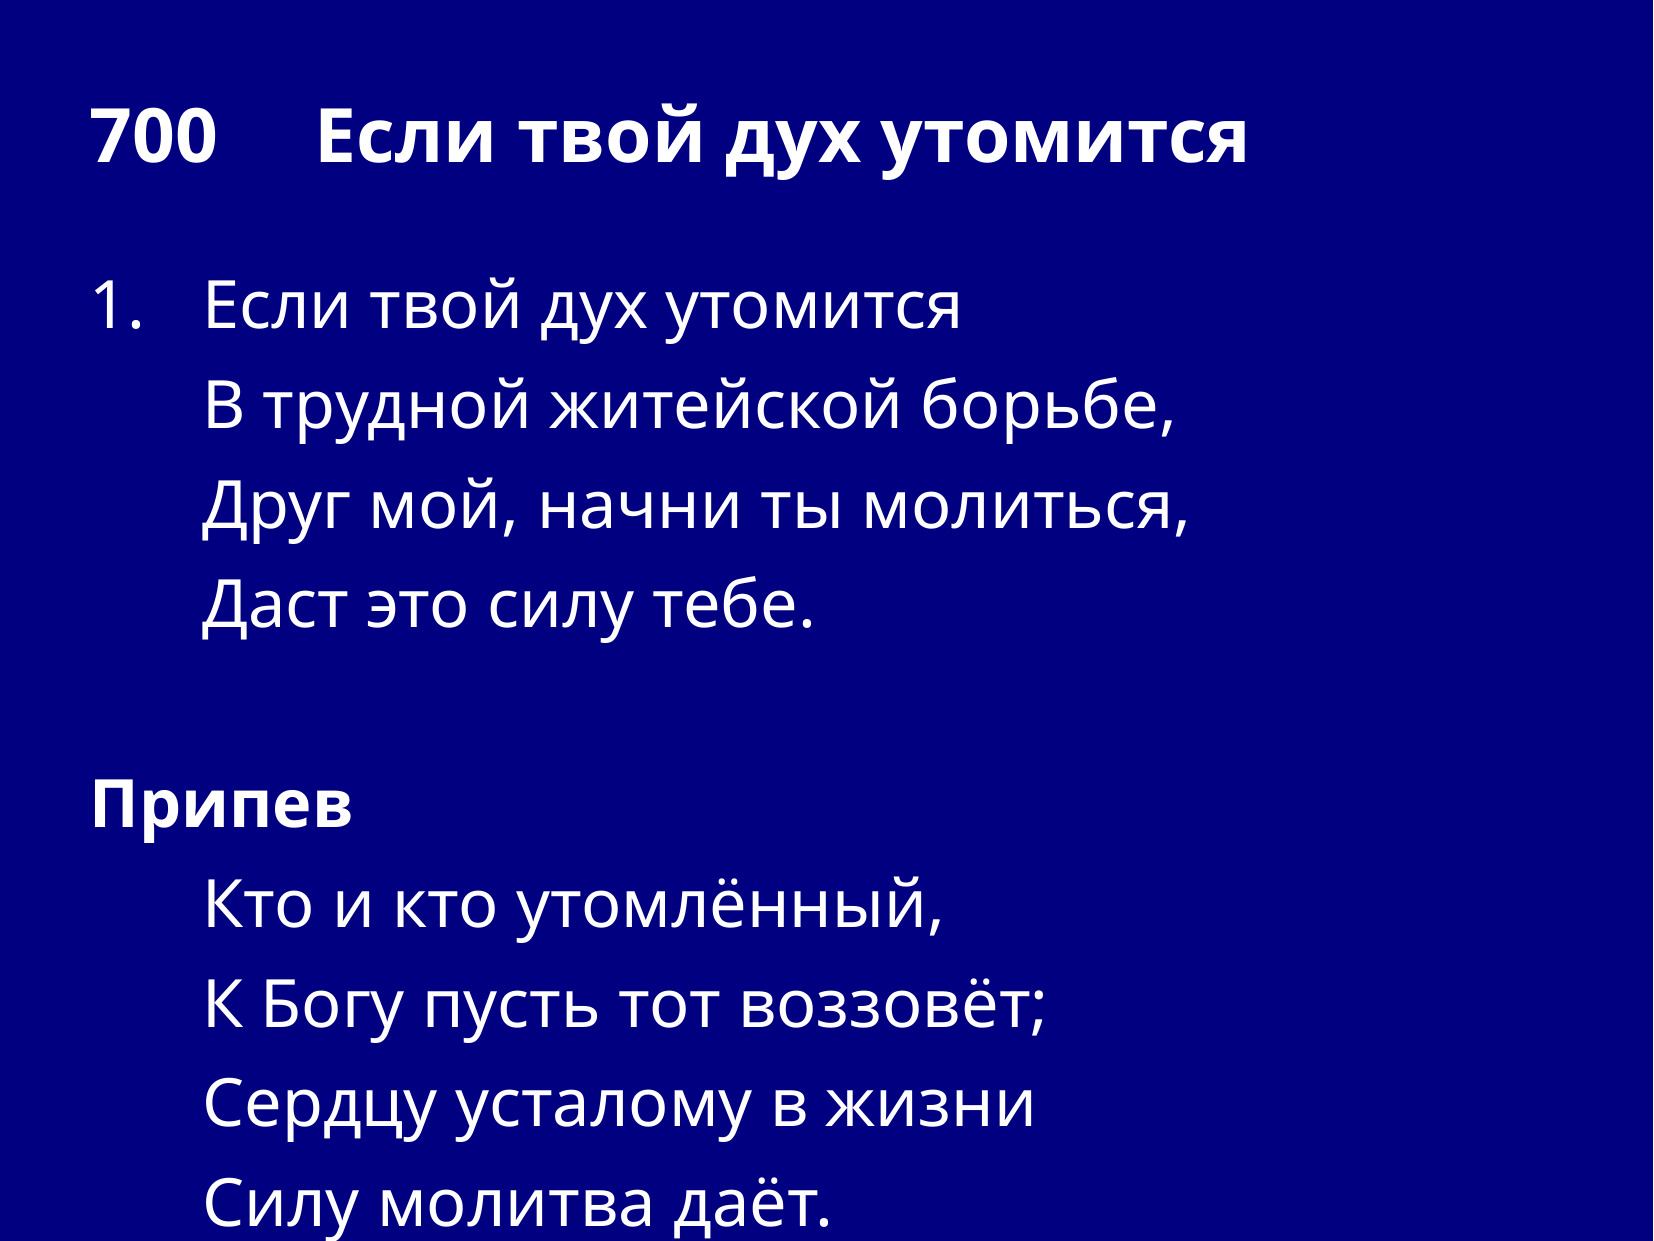

700	Если твой дух утомится
1.	Если твой дух утомится
	В трудной житейской борьбе,
	Друг мой, начни ты молиться,
	Даст это силу тебе.
Припев
	Кто и кто утомлённый,
	К Богу пусть тот воззовёт;
	Сердцу усталому в жизни
	Силу молитва даёт.